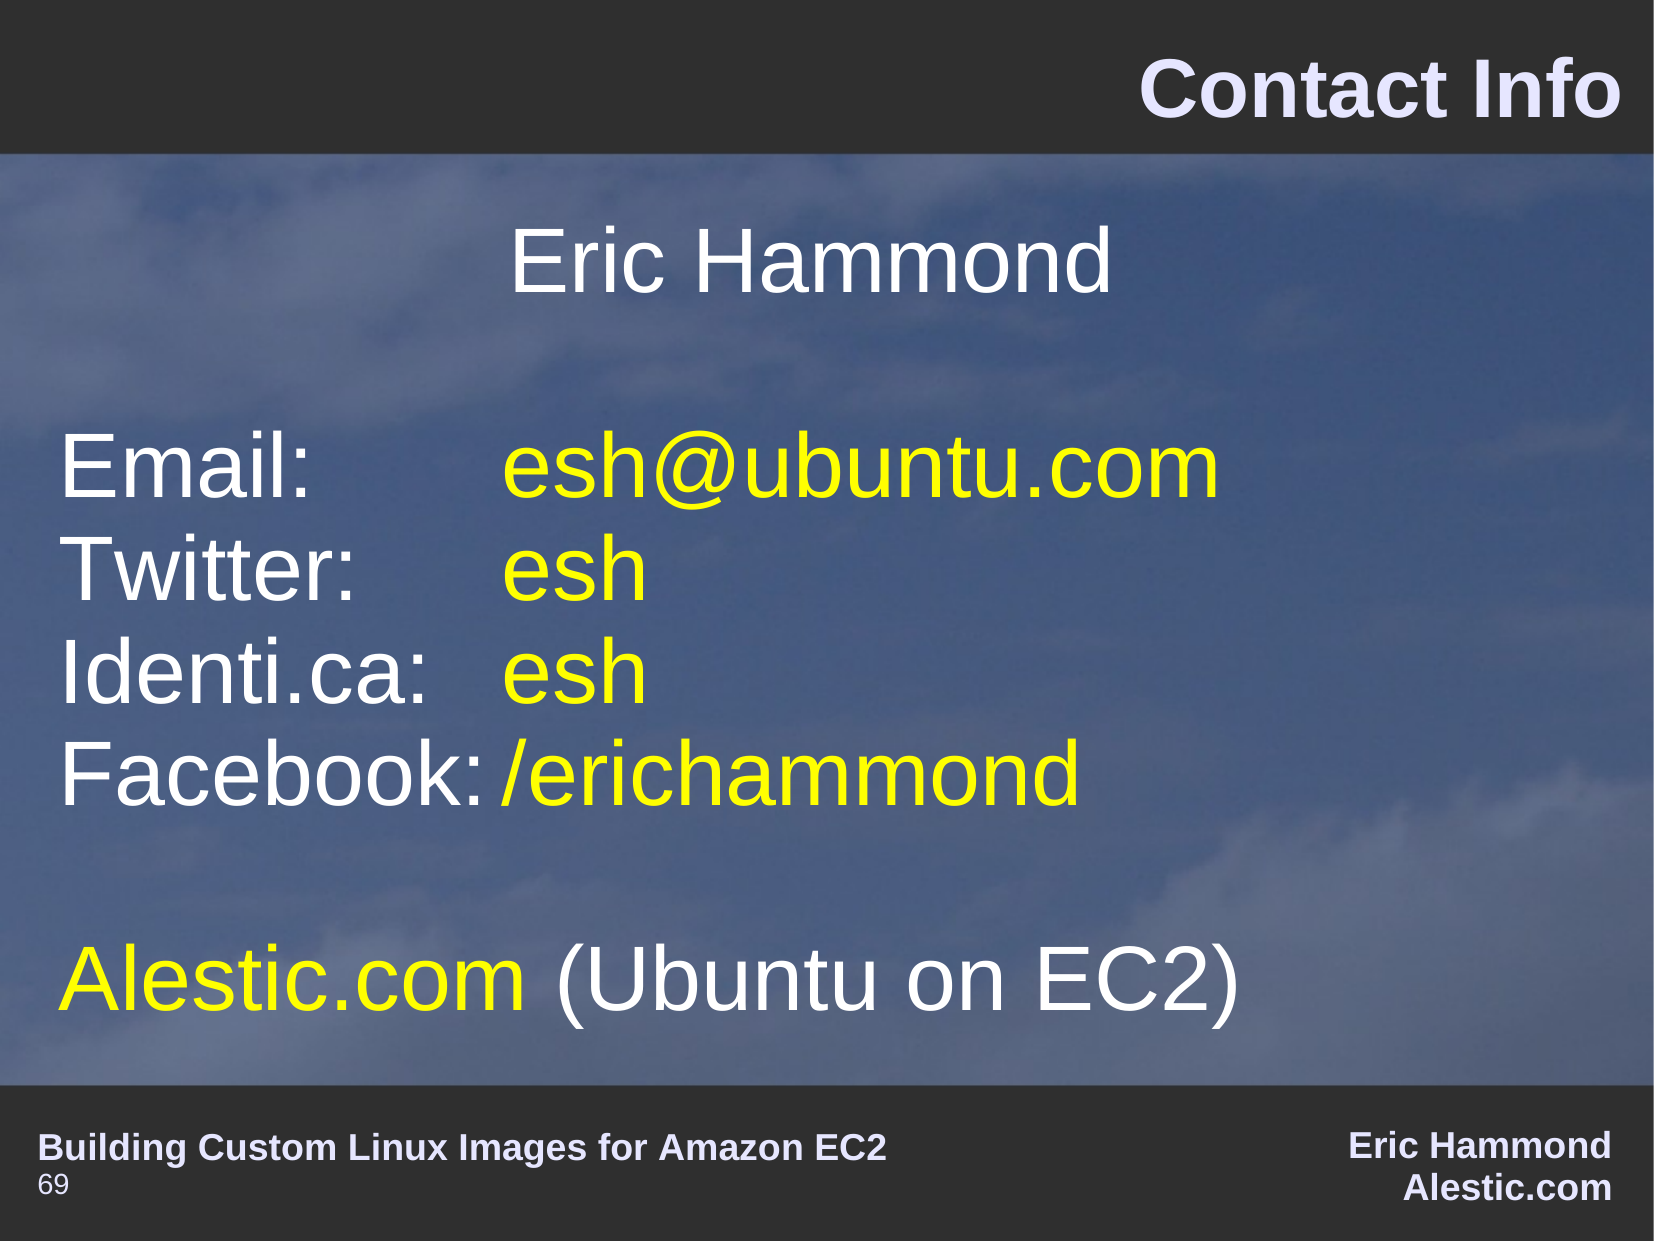

# Contact Info
Eric Hammond
Email:			esh@ubuntu.com
Twitter:		esh
Identi.ca:	esh
Facebook:	/erichammond
Alestic.com (Ubuntu on EC2)
69
Eric Hammond
Alestic.com